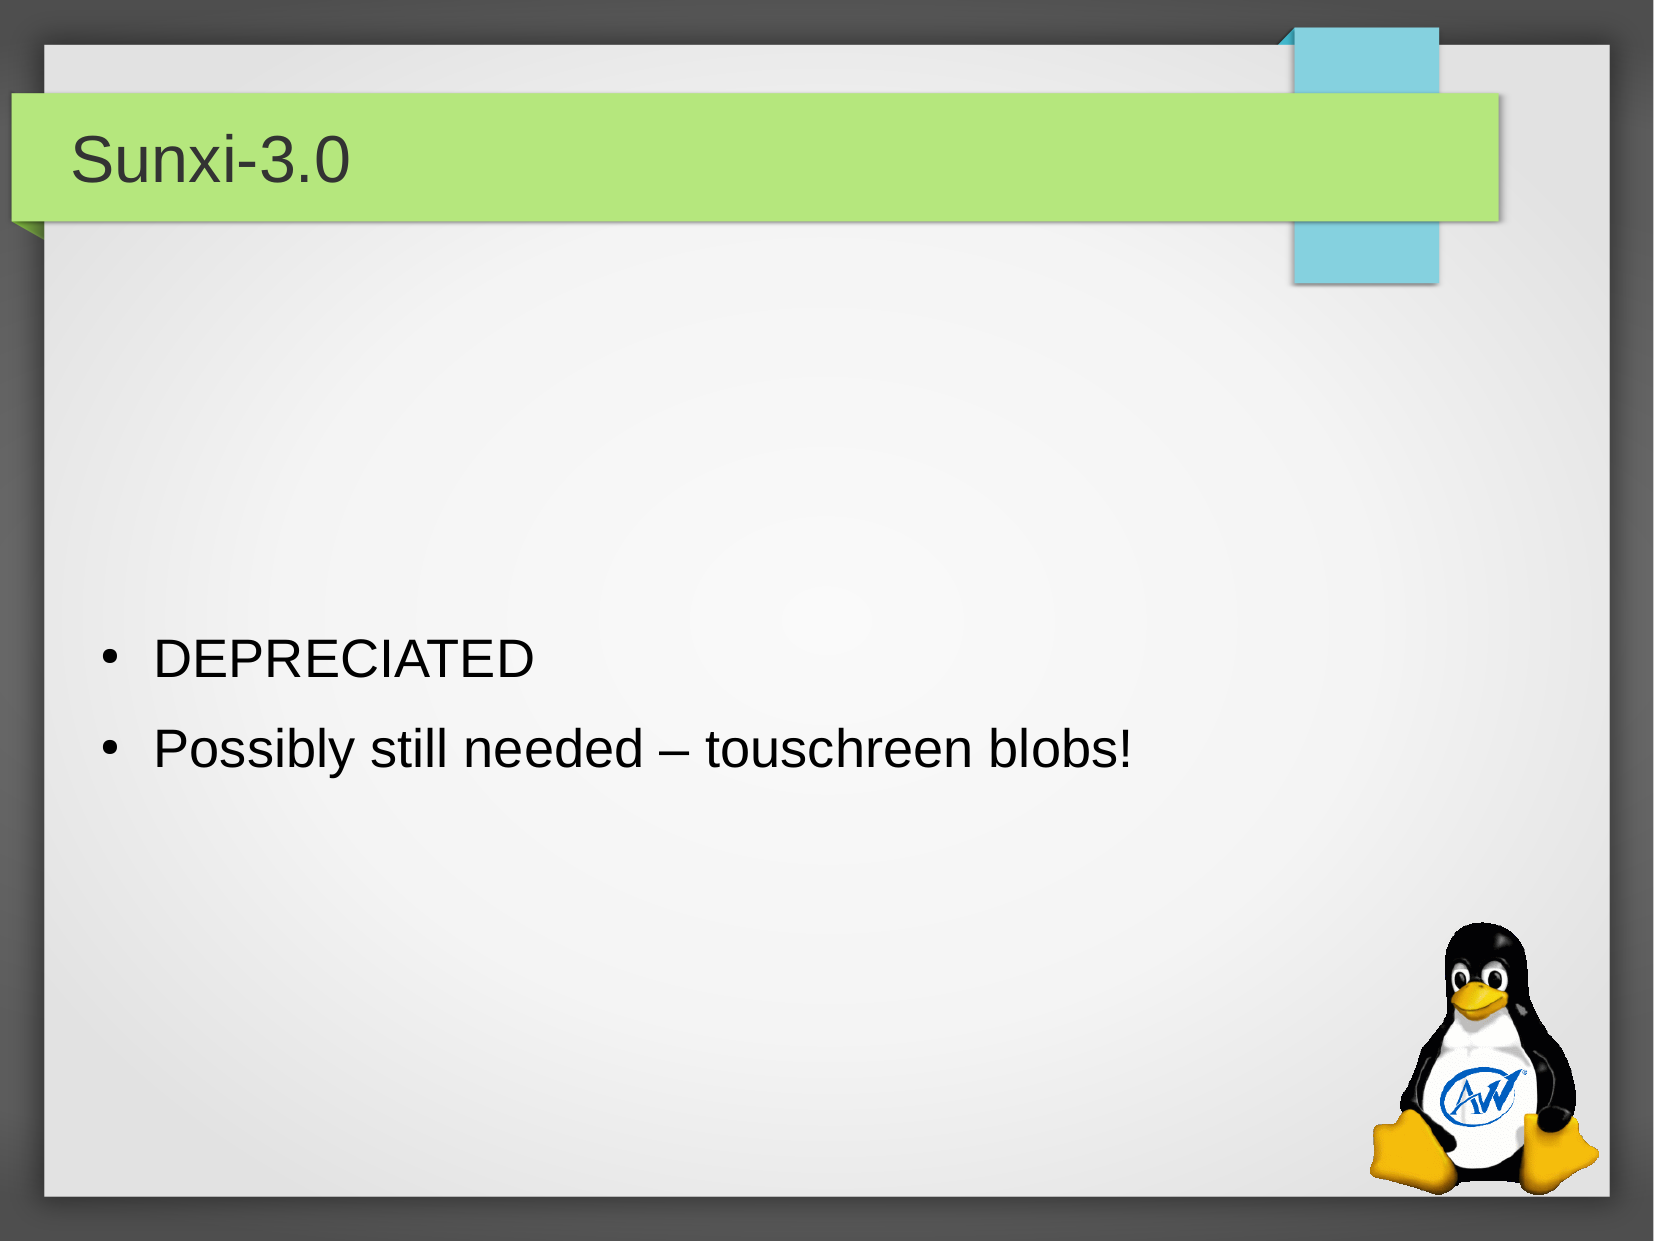

# Sunxi-3.0
DEPRECIATED
Possibly still needed – touschreen blobs!